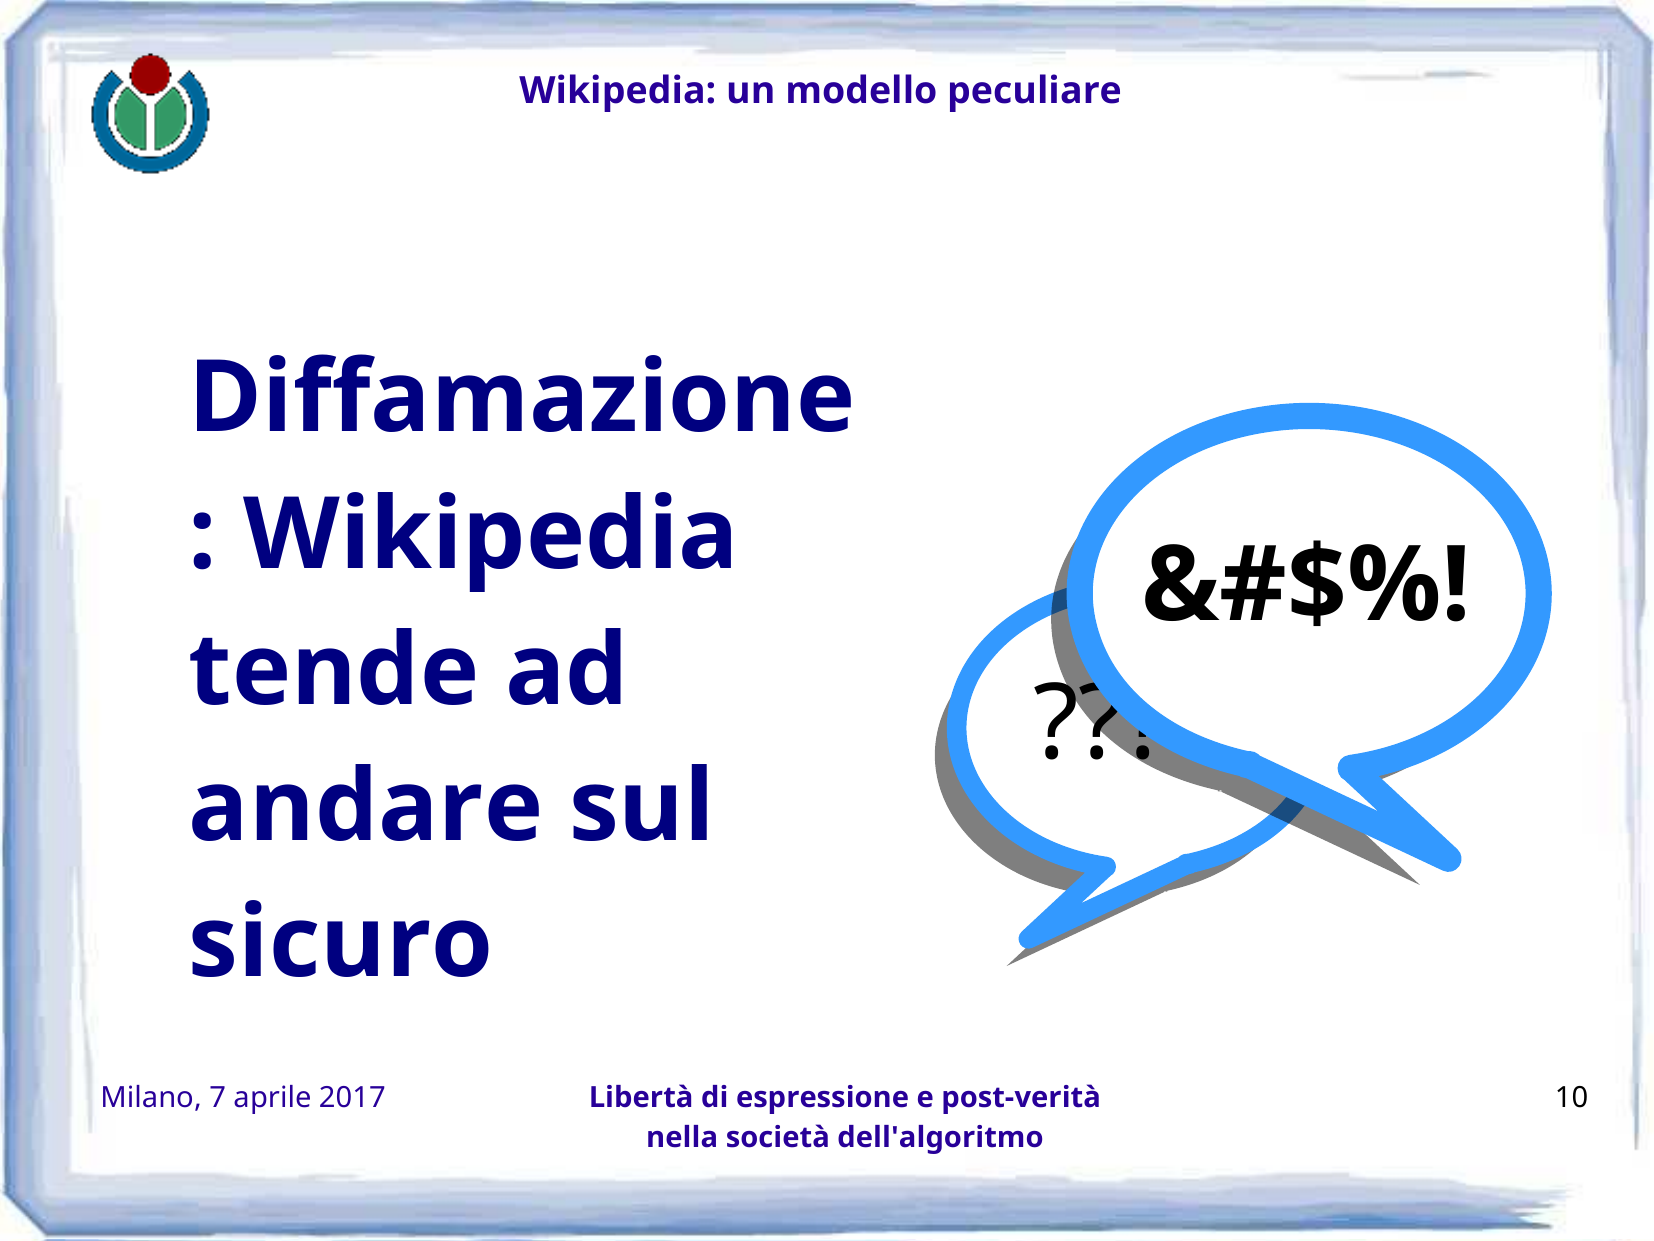

# Wikipedia: un modello peculiare
Diffamazione: Wikipedia tende ad andare sul sicuro
26 marzo 2010
EVPSI, Torino
10